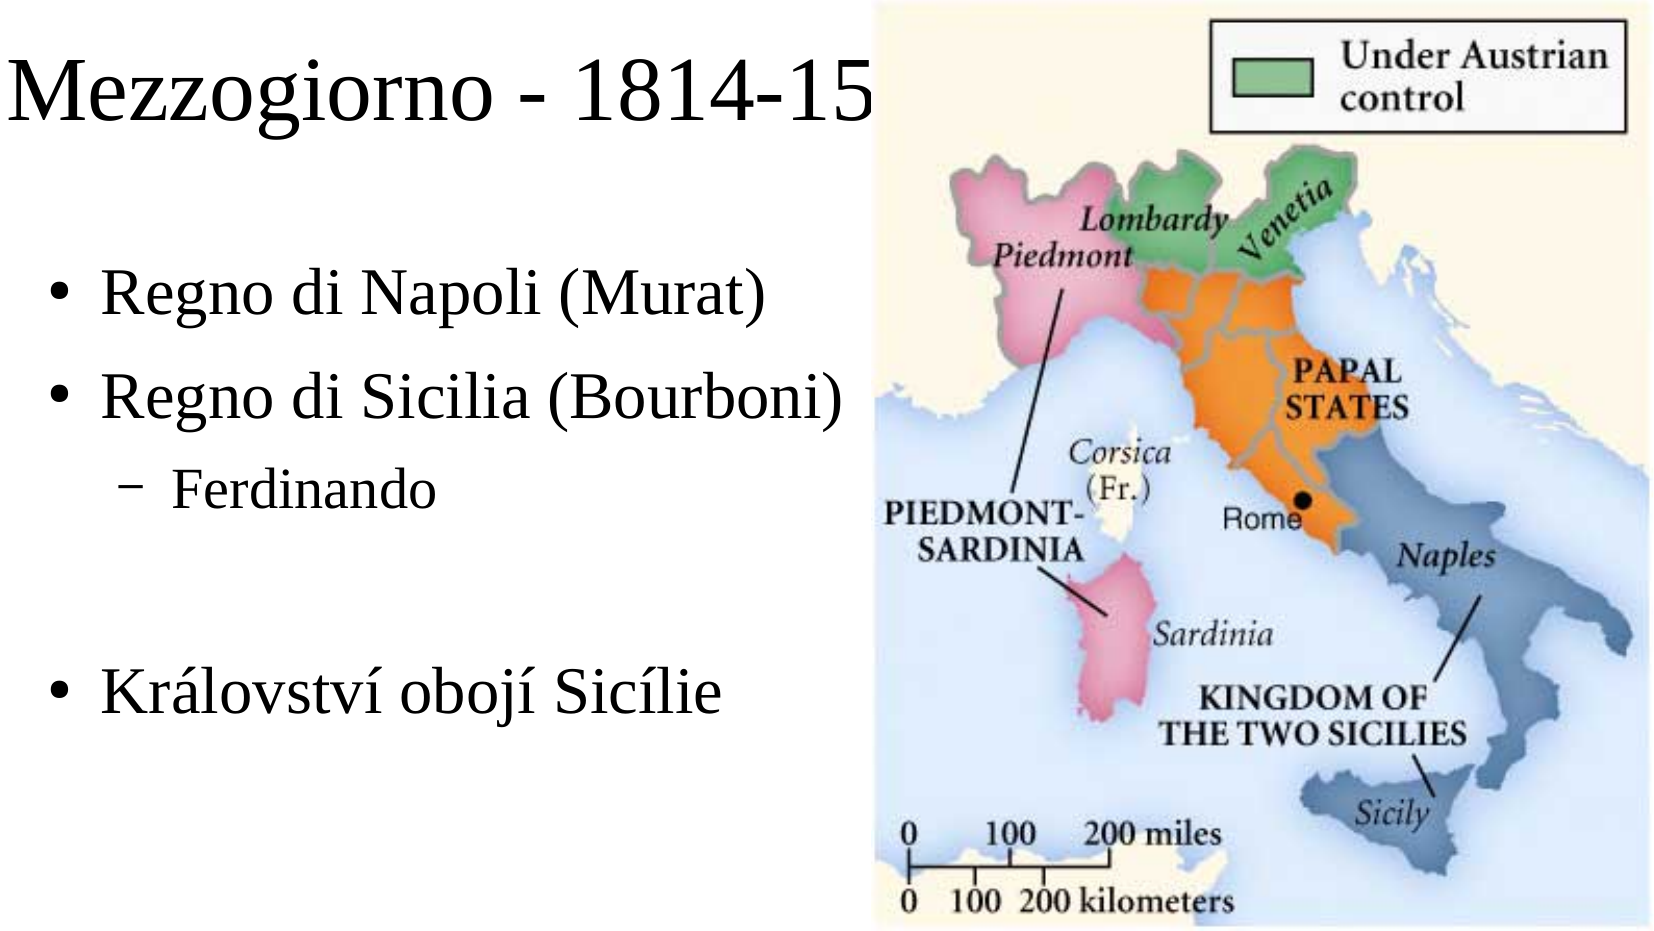

# Mezzogiorno - 1814-15
Regno di Napoli (Murat)
Regno di Sicilia (Bourboni)
Ferdinando
Království obojí Sicílie